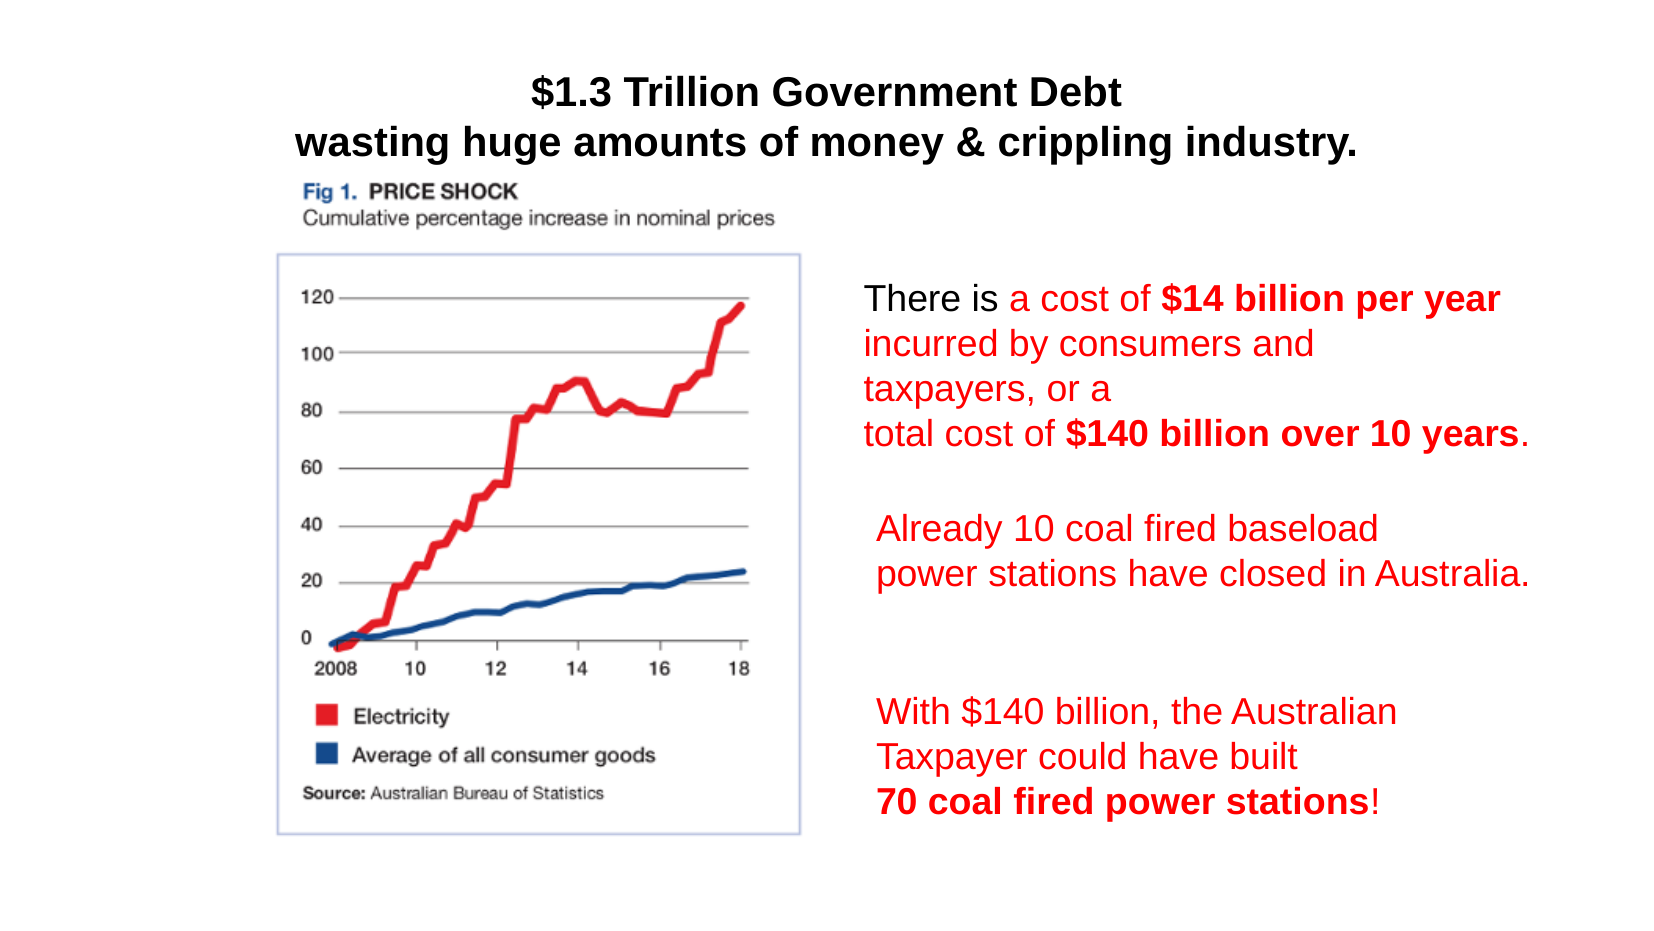

$1.3 Trillion Government Debt
wasting huge amounts of money & crippling industry.
There is a cost of $14 billion per year
incurred by consumers and
taxpayers, or a
total cost of $140 billion over 10 years.
Already 10 coal fired baseload
power stations have closed in Australia.
With $140 billion, the Australian Taxpayer could have built
70 coal fired power stations!